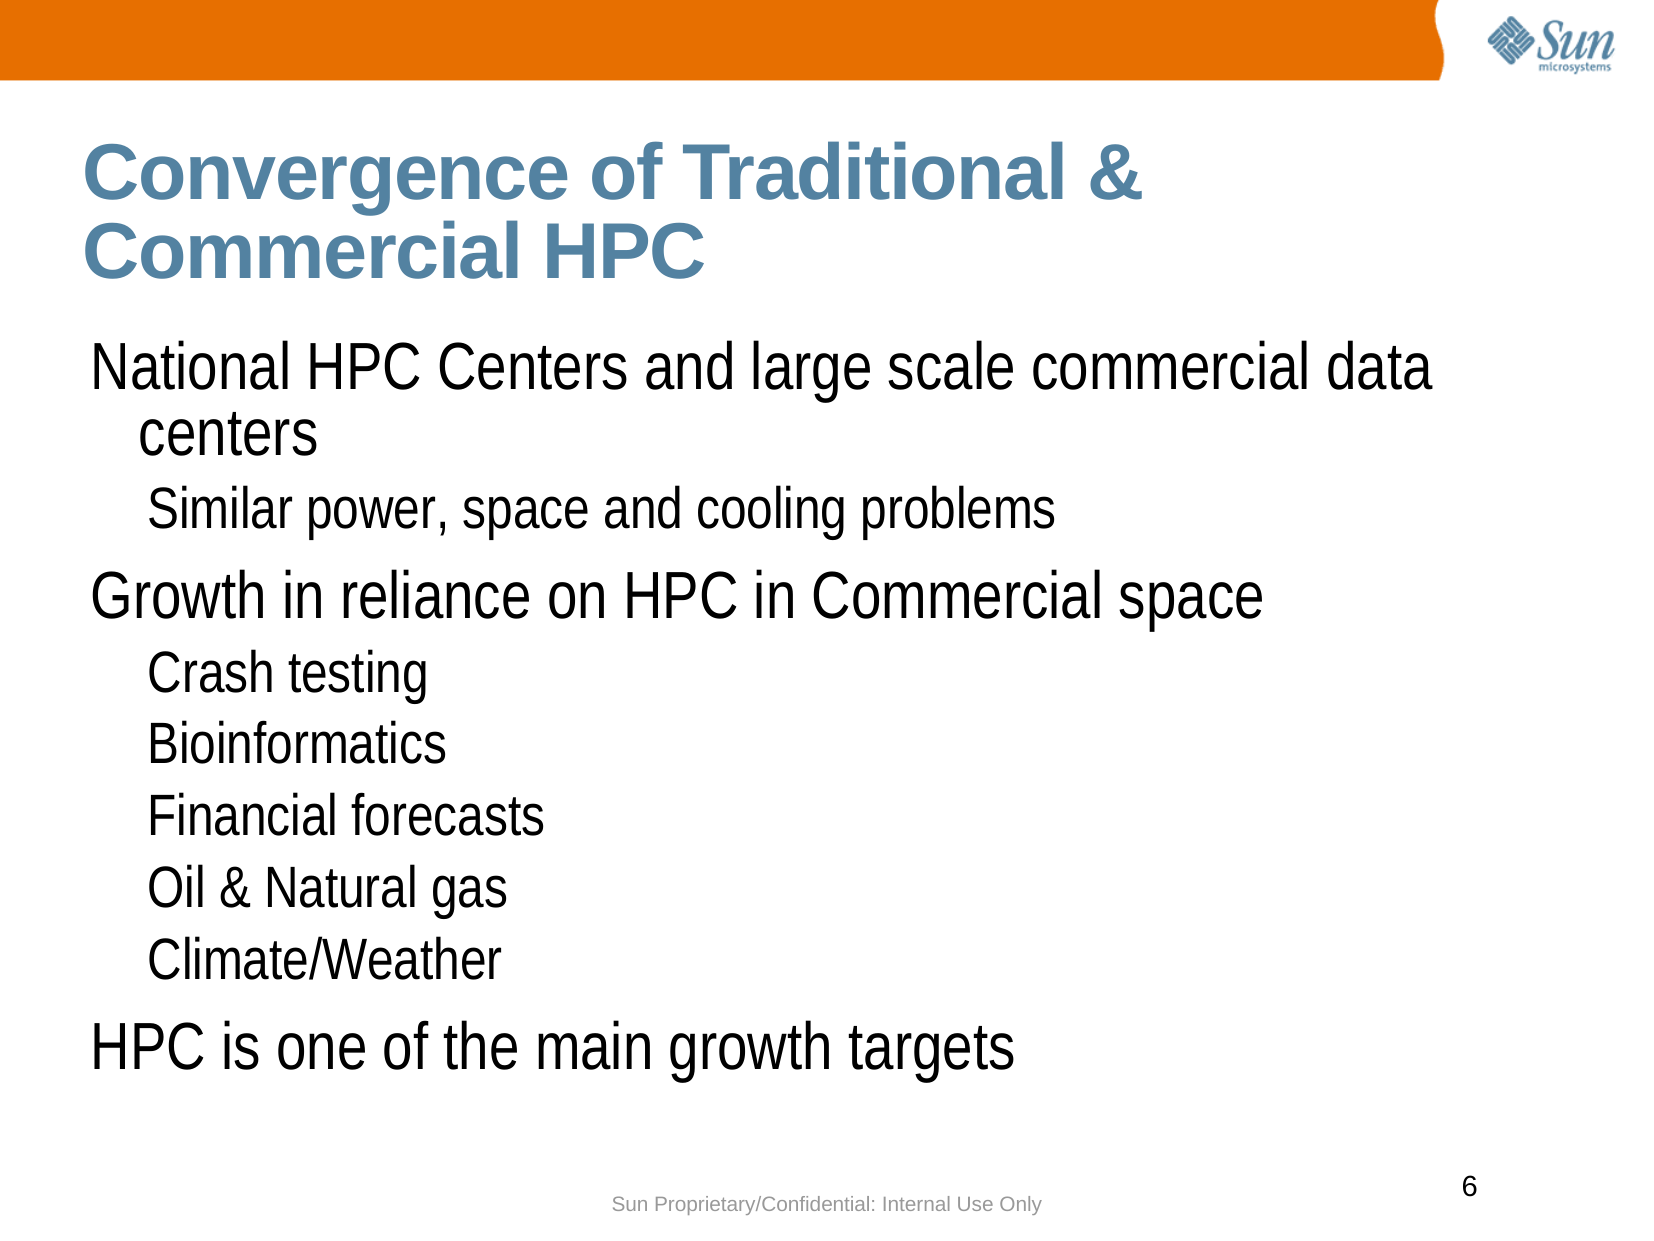

# Convergence of Traditional & Commercial HPC
National HPC Centers and large scale commercial data centers
Similar power, space and cooling problems
Growth in reliance on HPC in Commercial space
Crash testing
Bioinformatics
Financial forecasts
Oil & Natural gas
Climate/Weather
HPC is one of the main growth targets